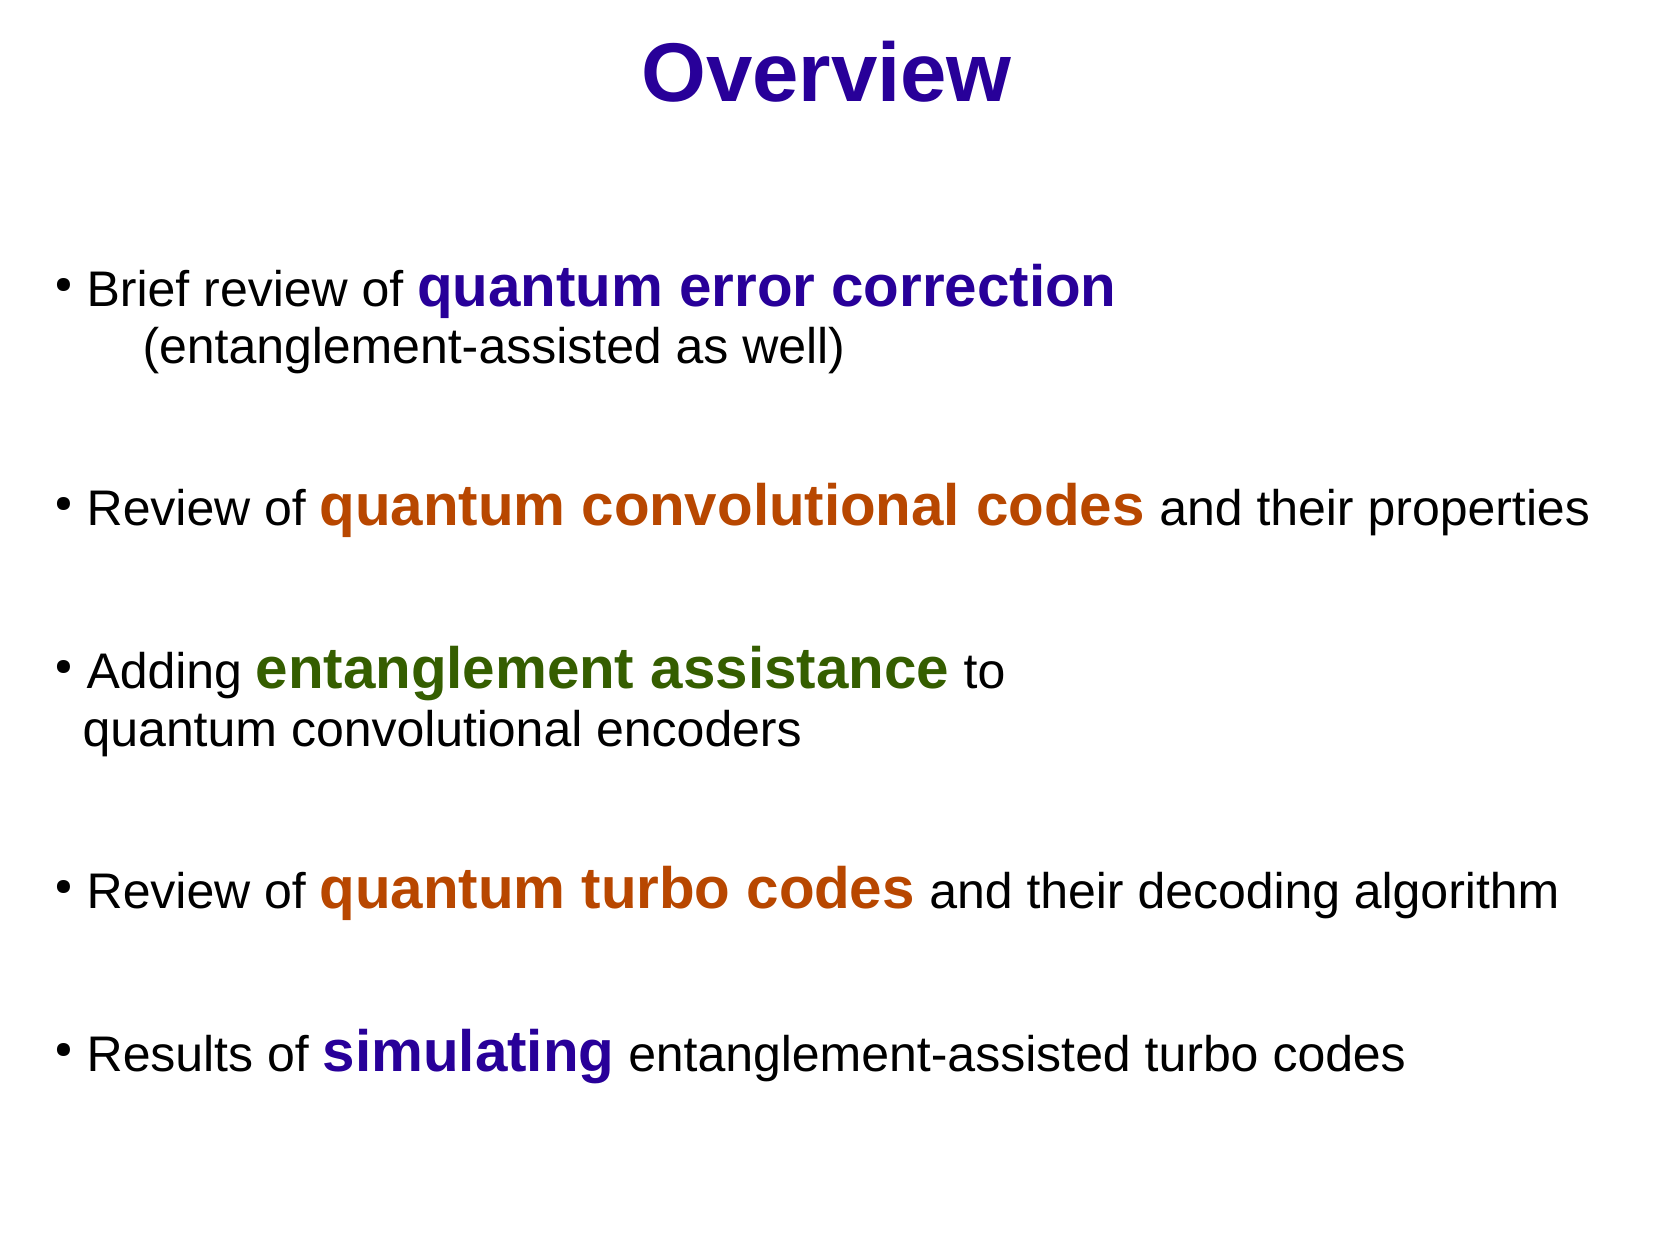

Overview
 Brief review of quantum error correction
 (entanglement-assisted as well)
 Review of quantum convolutional codes and their properties
 Adding entanglement assistance to
 quantum convolutional encoders
 Review of quantum turbo codes and their decoding algorithm
 Results of simulating entanglement-assisted turbo codes